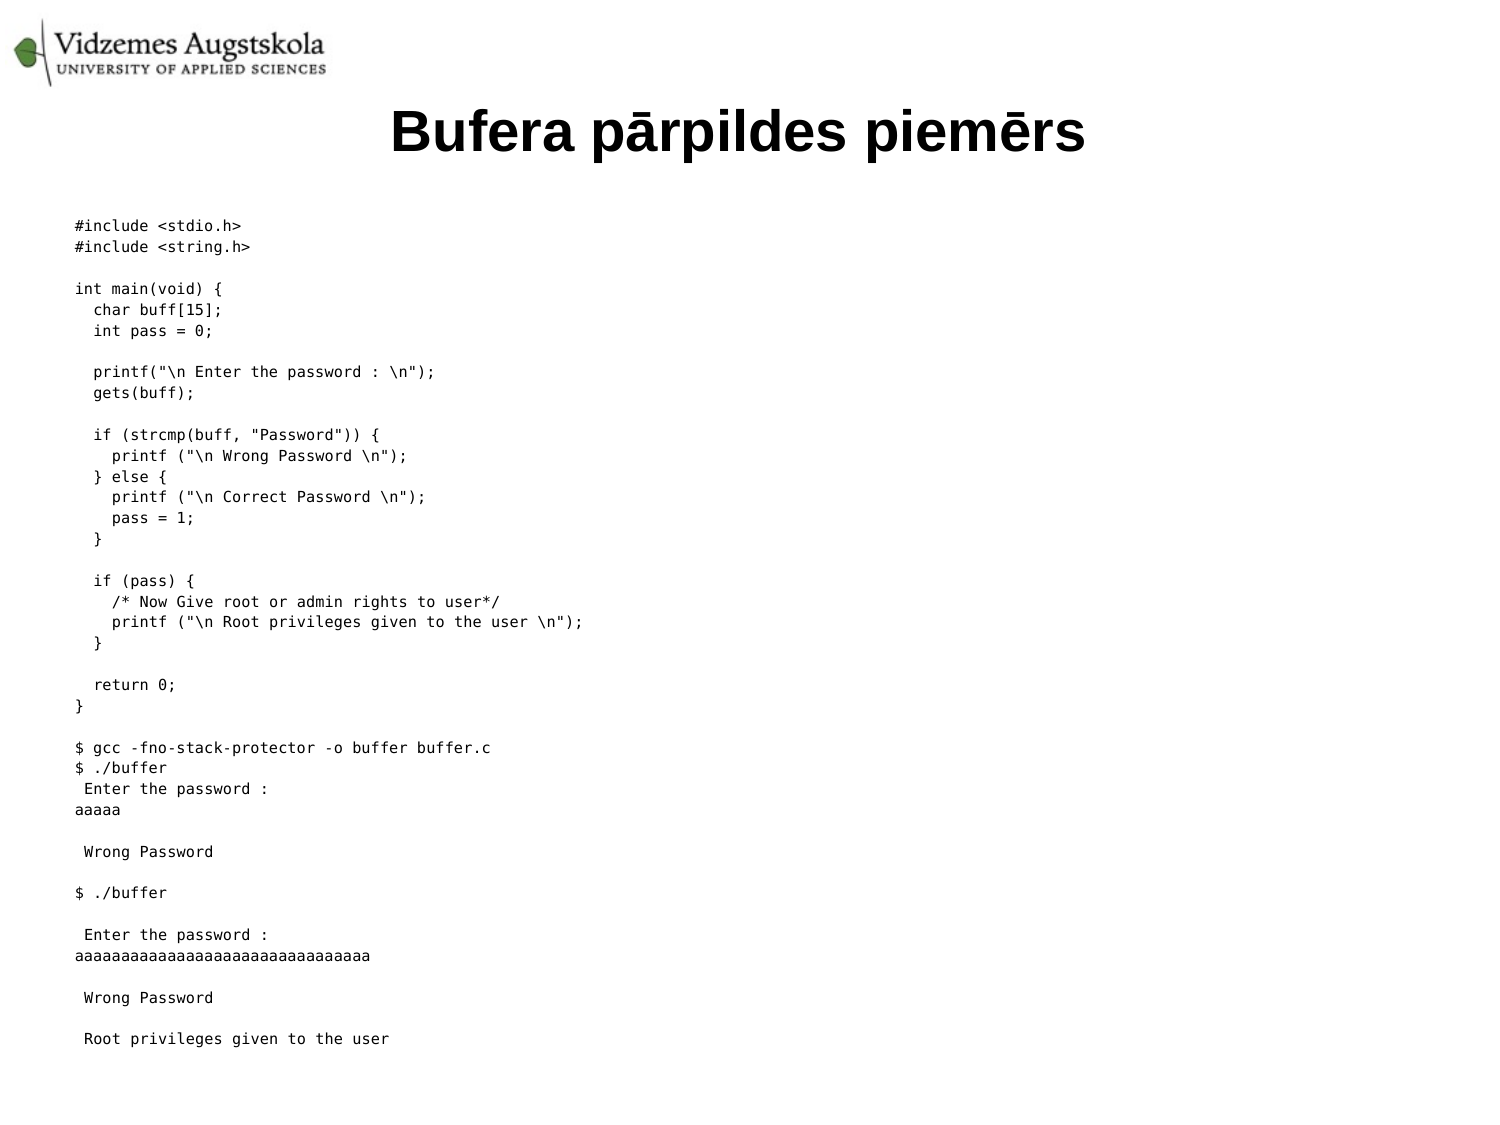

# Bufera pārpildes piemērs
#include <stdio.h>
#include <string.h>
int main(void) {
 char buff[15];
 int pass = 0;
 printf("\n Enter the password : \n");
 gets(buff);
 if (strcmp(buff, "Password")) {
 printf ("\n Wrong Password \n");
 } else {
 printf ("\n Correct Password \n");
 pass = 1;
 }
 if (pass) {
 /* Now Give root or admin rights to user*/
 printf ("\n Root privileges given to the user \n");
 }
 return 0;
}
$ gcc -fno-stack-protector -o buffer buffer.c
$ ./buffer
 Enter the password :
aaaaa
 Wrong Password
$ ./buffer
 Enter the password :
aaaaaaaaaaaaaaaaaaaaaaaaaaaaaaaa
 Wrong Password
 Root privileges given to the user